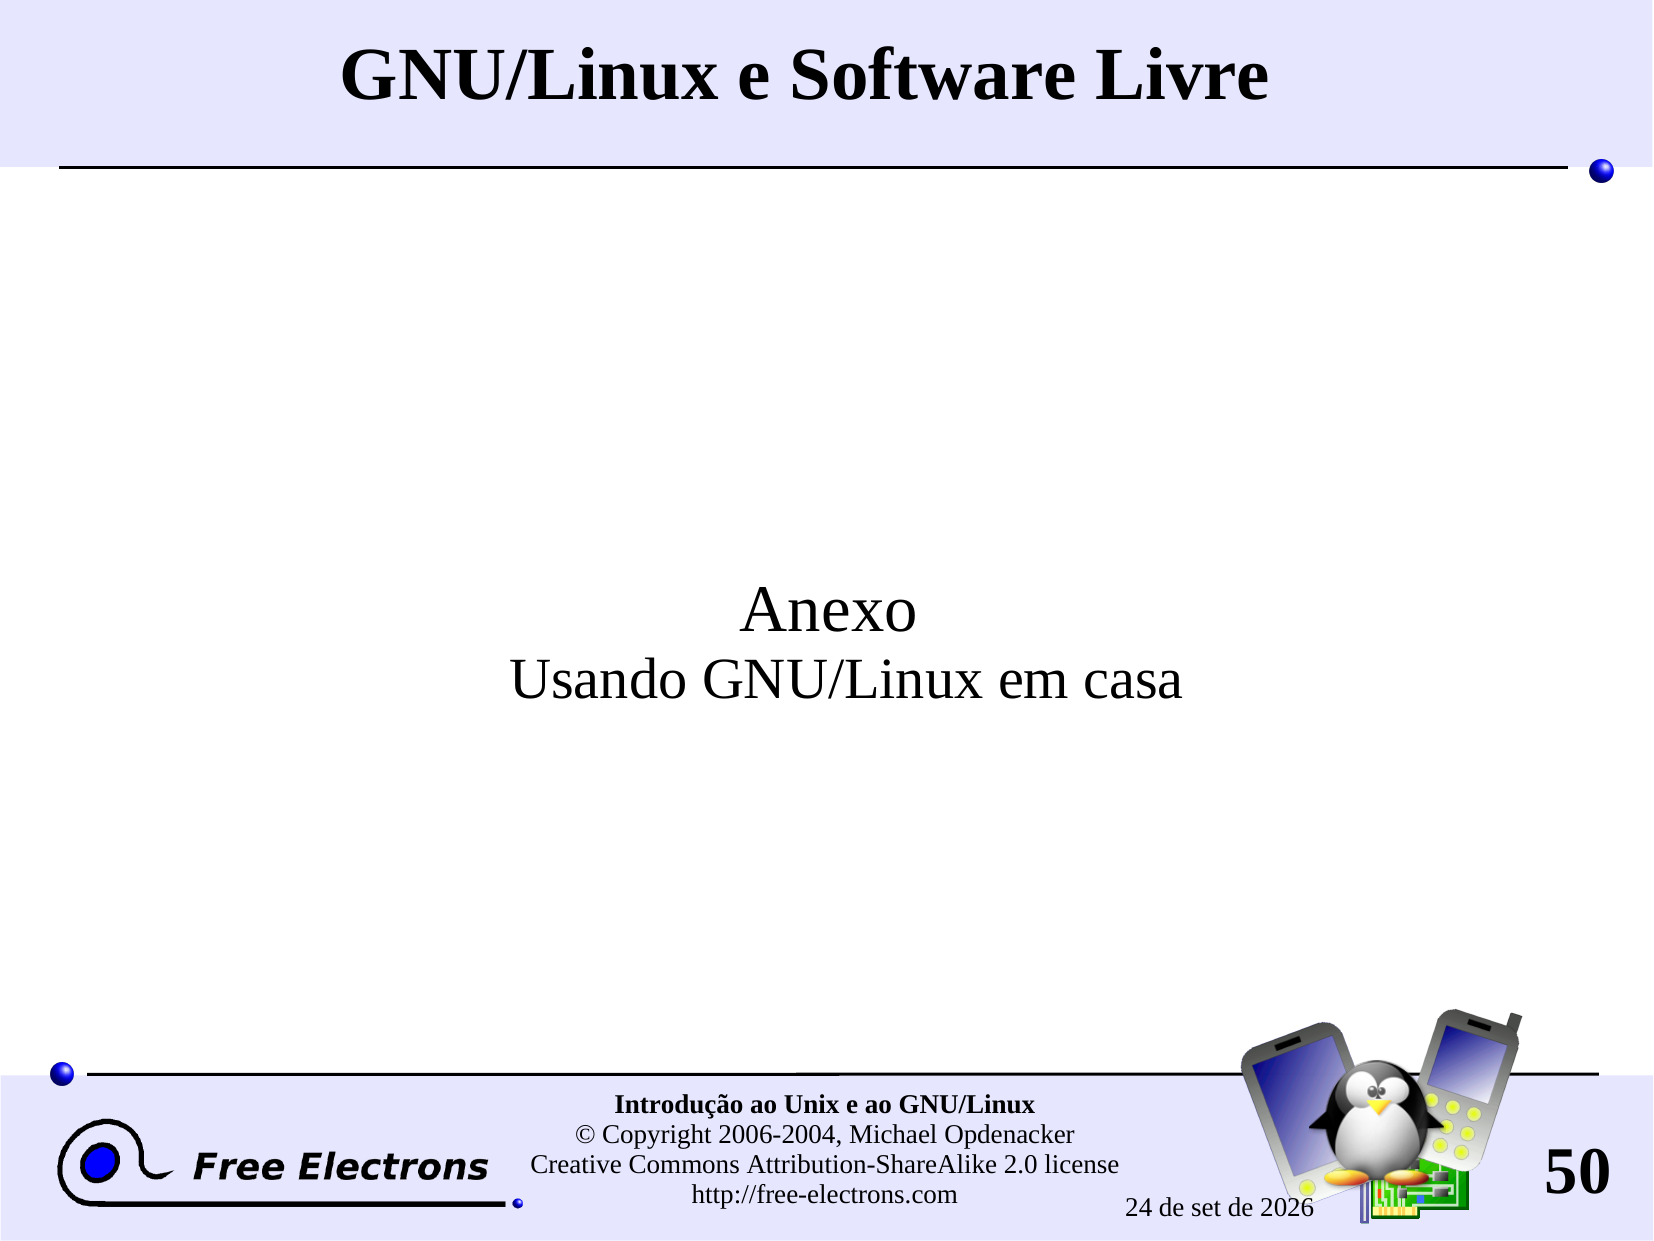

# GNU/Linux e Software Livre
Anexo
Usando GNU/Linux em casa